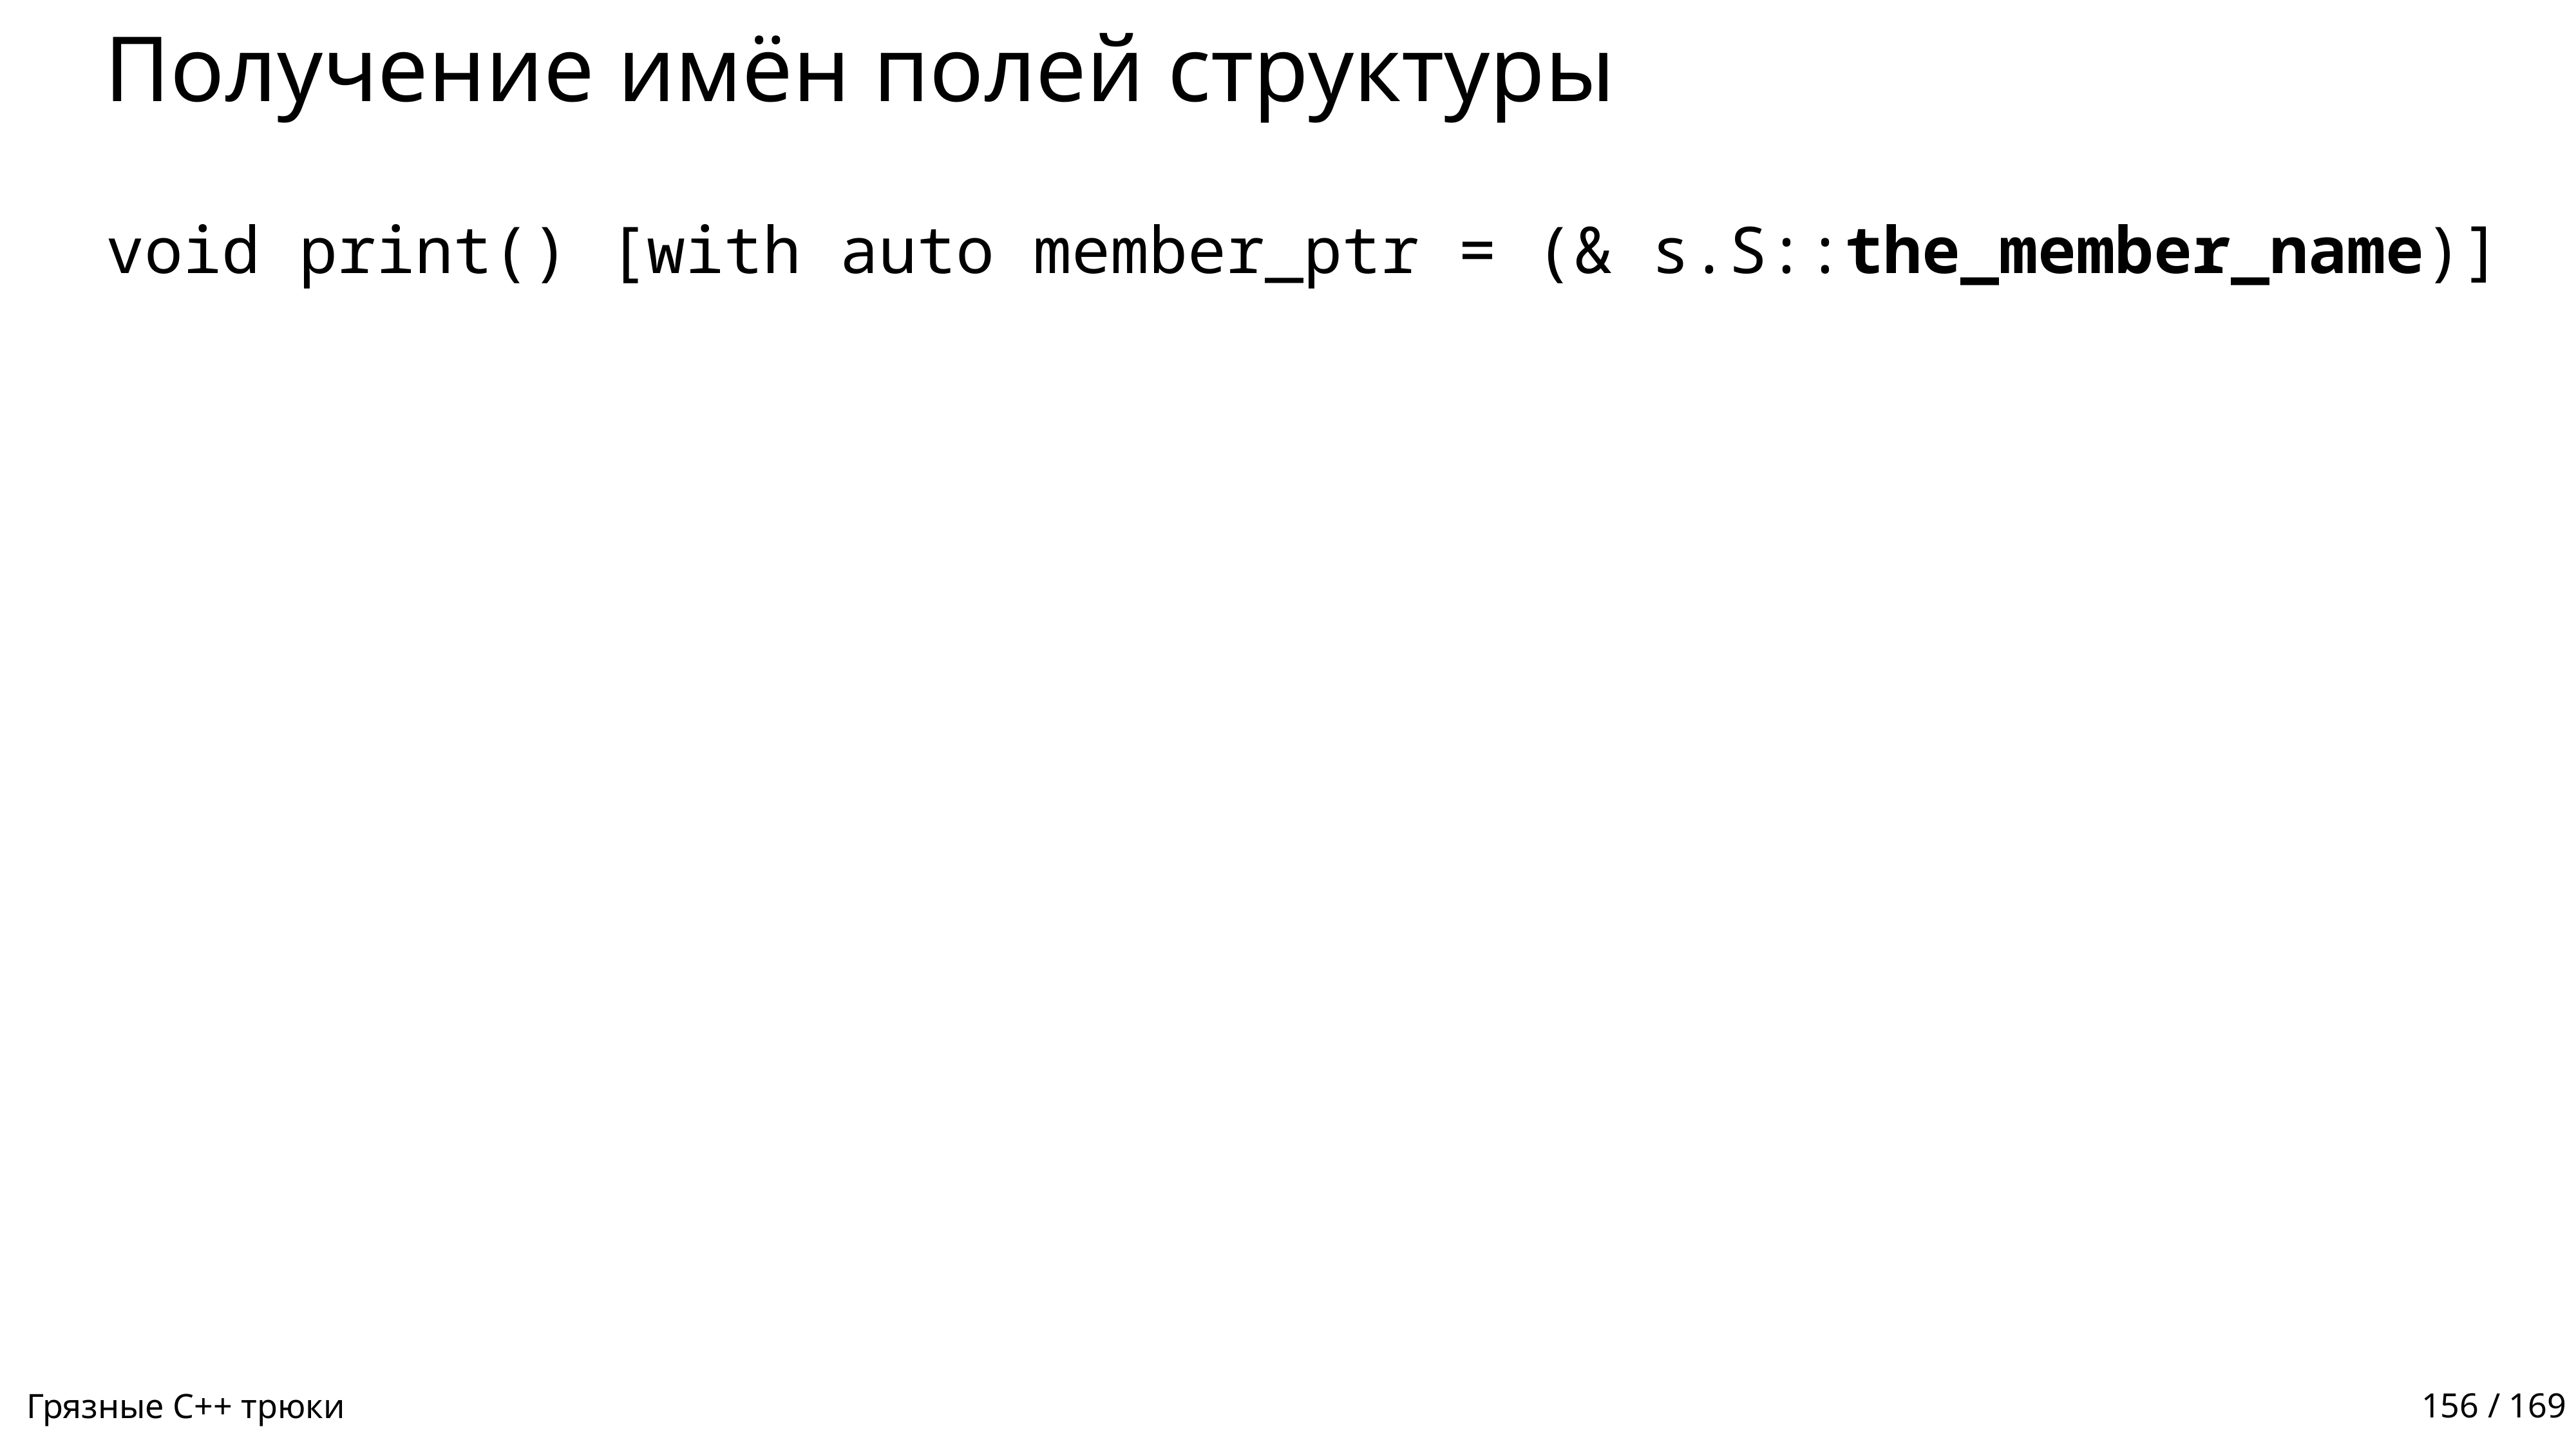

Получение имён полей структуры
# void print() [with auto member_ptr = (& s.S::the_member_name)]
Грязные C++ трюки